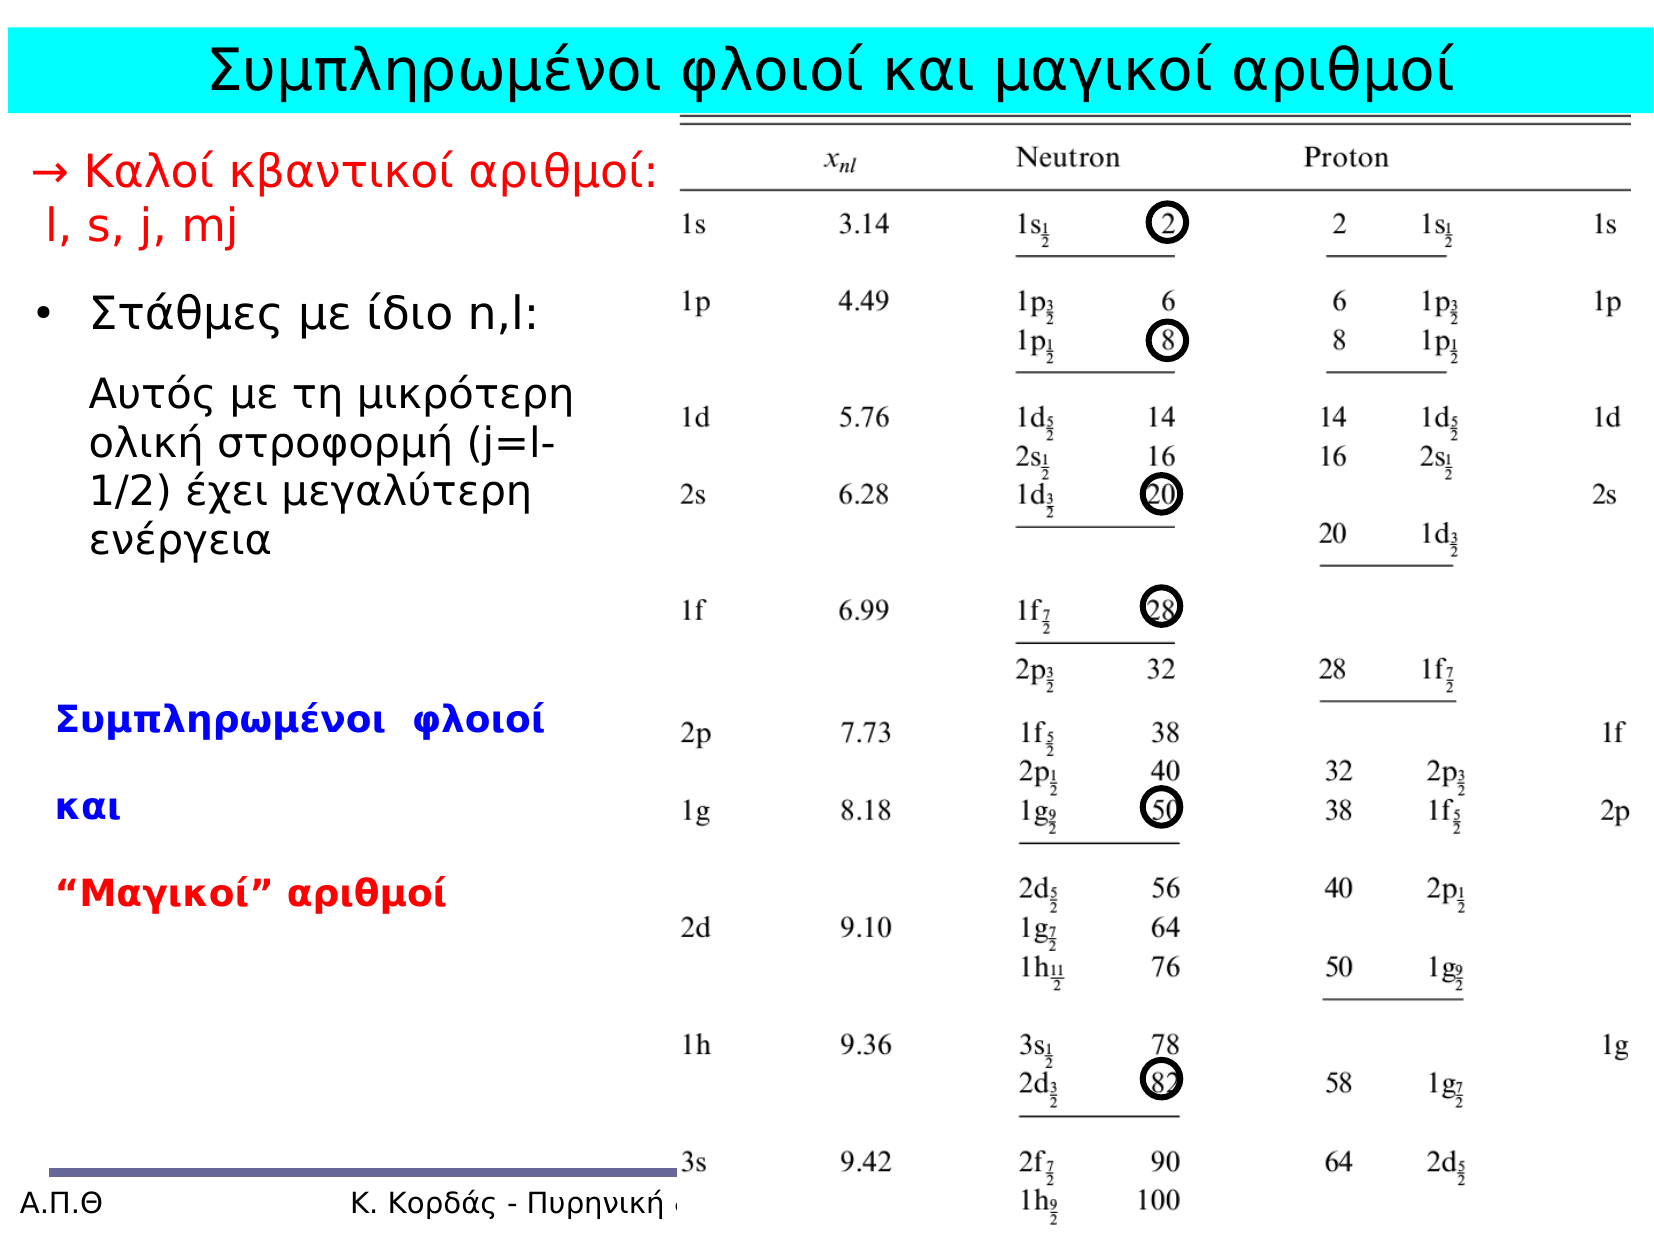

Συμπληρωμένοι φλοιοί και μαγικοί αριθμοί
→ Καλοί κβαντικοί αριθμοί:
 l, s, j, mj
# Στάθμες με ίδιο n,l:
Αυτός με τη μικρότερη ολική στροφορμή (j=l-1/2) έχει μεγαλύτερη ενέργεια
Συμπληρωμένοι φλοιοί
και
“Μαγικοί” αριθμοί
Α.Π.Θ
Κ. Κορδάς - Πυρηνική & Στοιχειώδη - Μάθ. 13-14: Πυρηνικό μοντέλο φλοιών
20